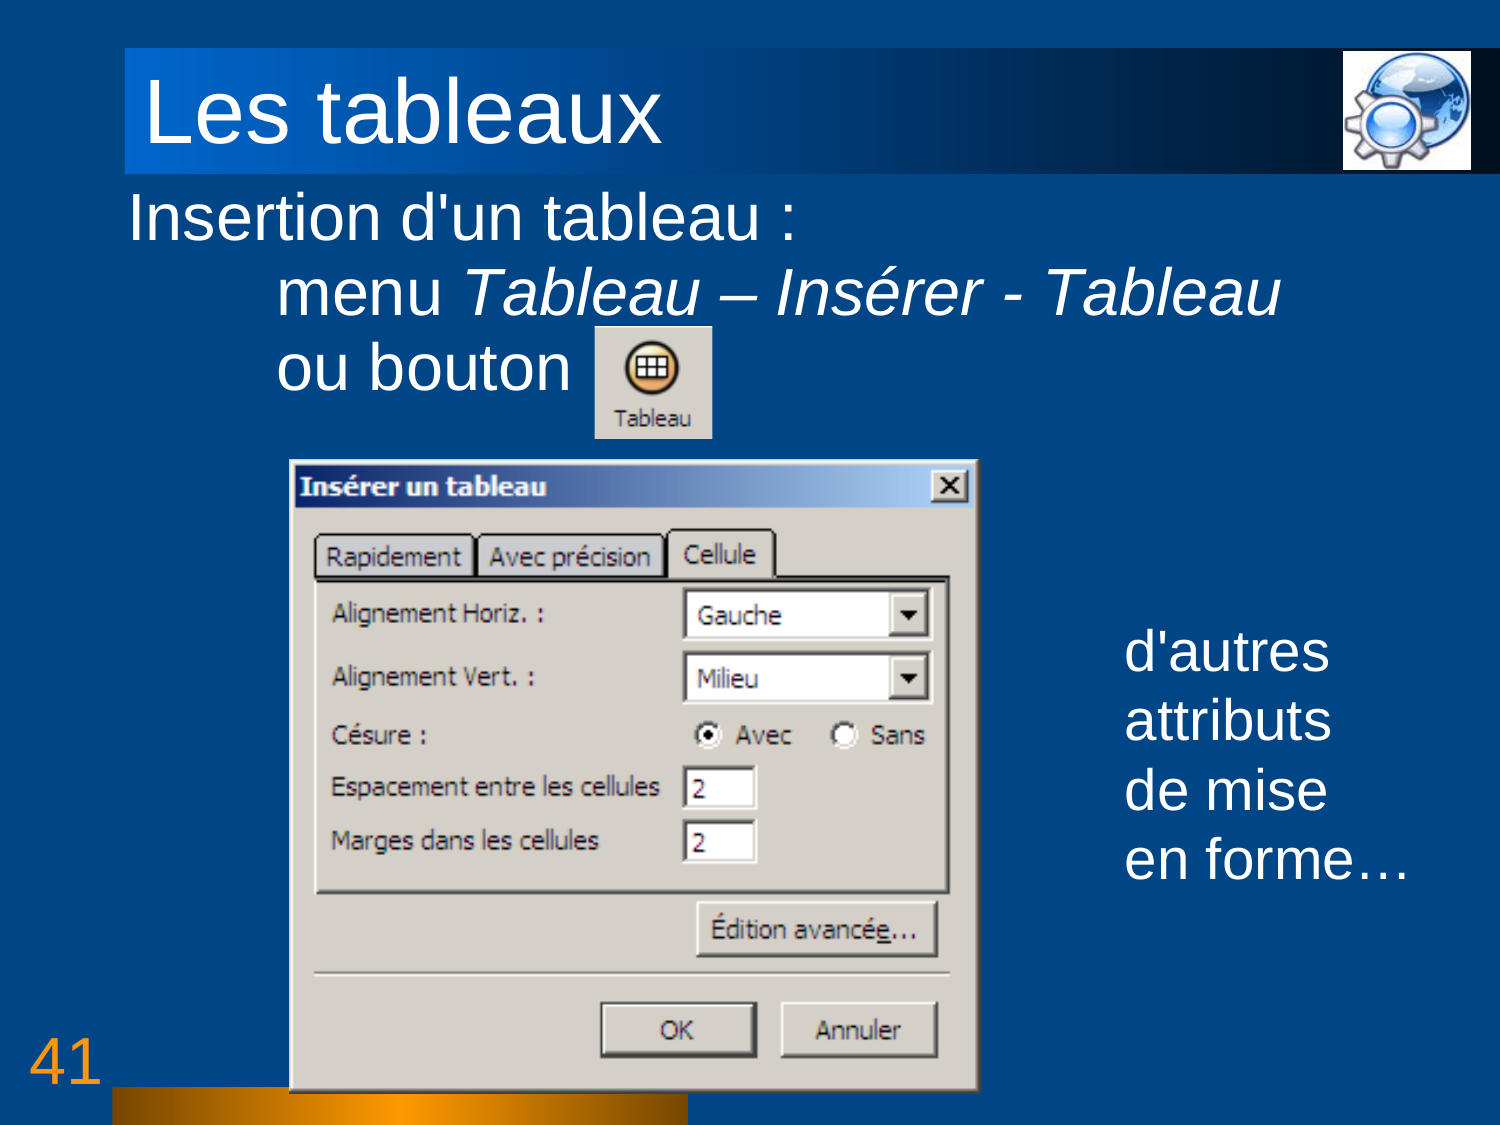

Les tableaux
# Insertion d'un tableau : menu Tableau – Insérer - Tableau ou bouton
d'autres
attributs
de mise
en forme…